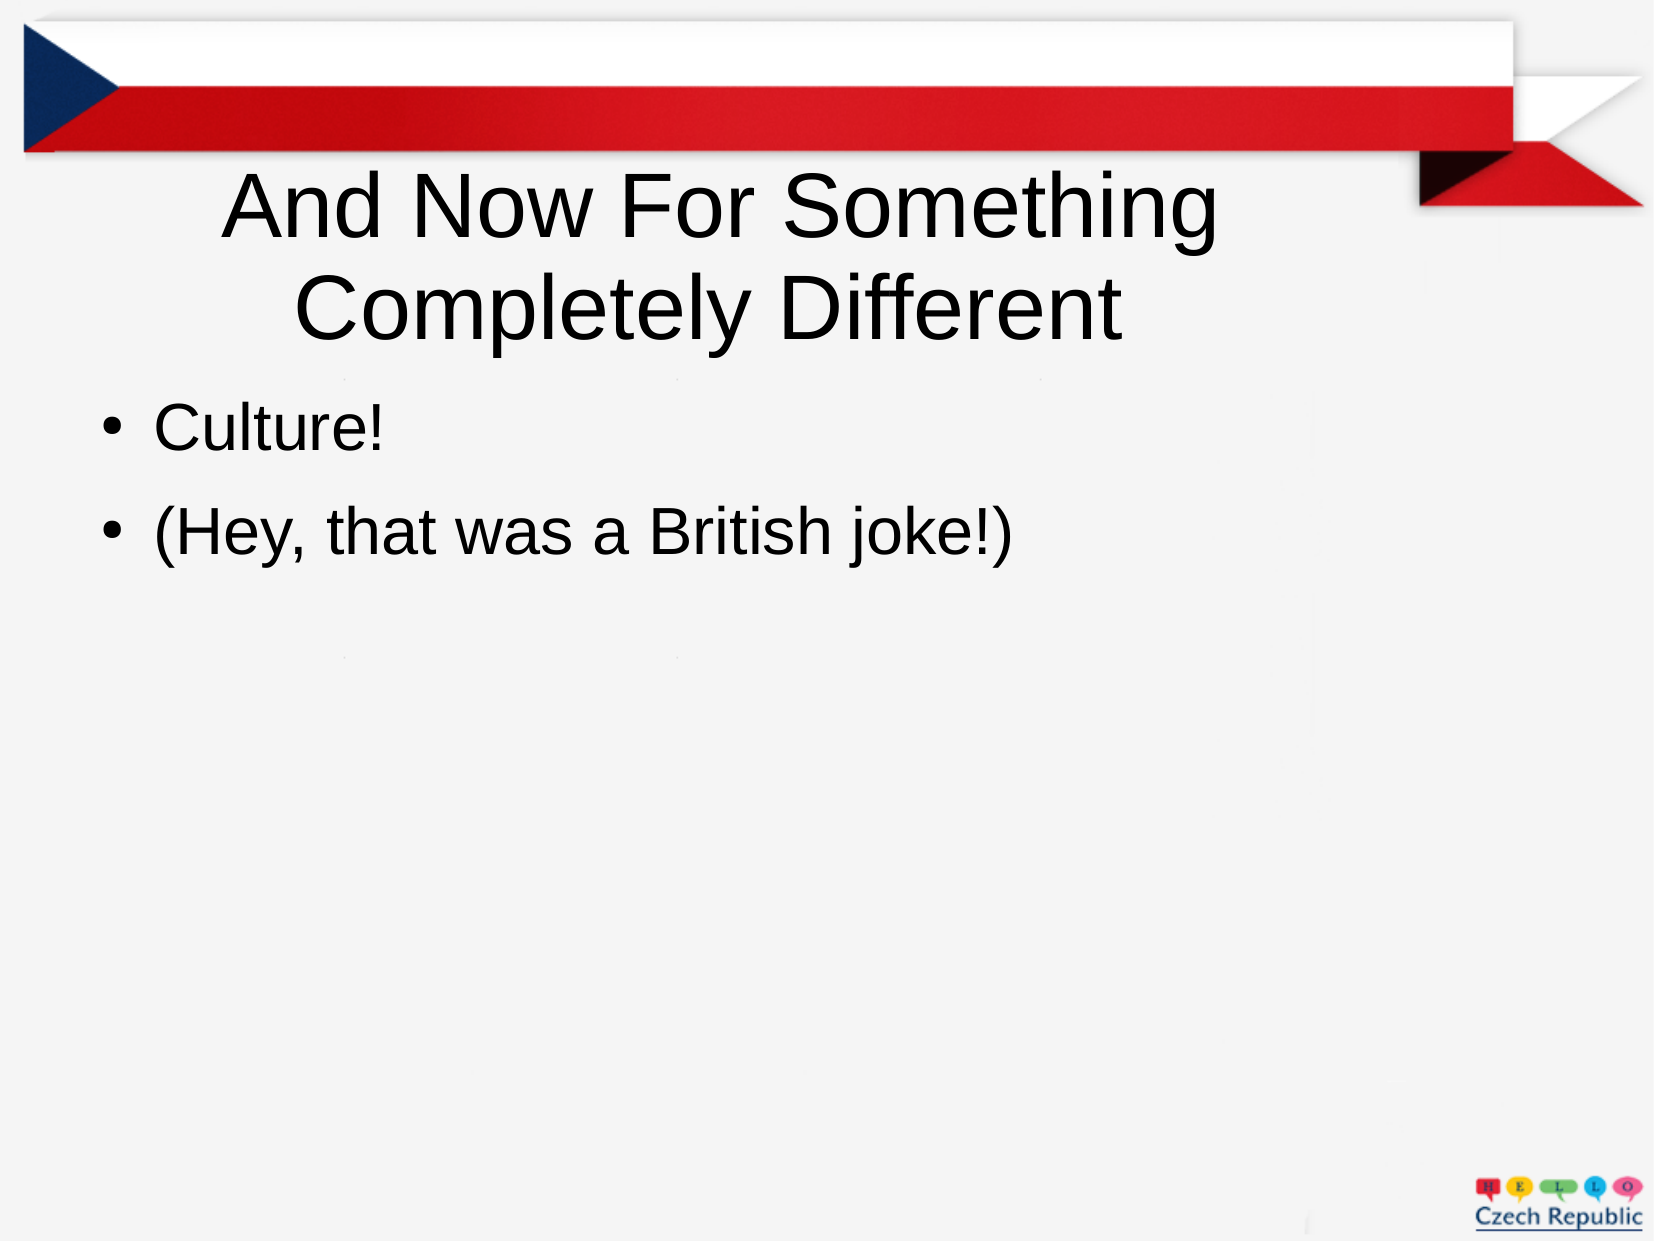

# And Now For Something Completely Different
Culture!
(Hey, that was a British joke!)